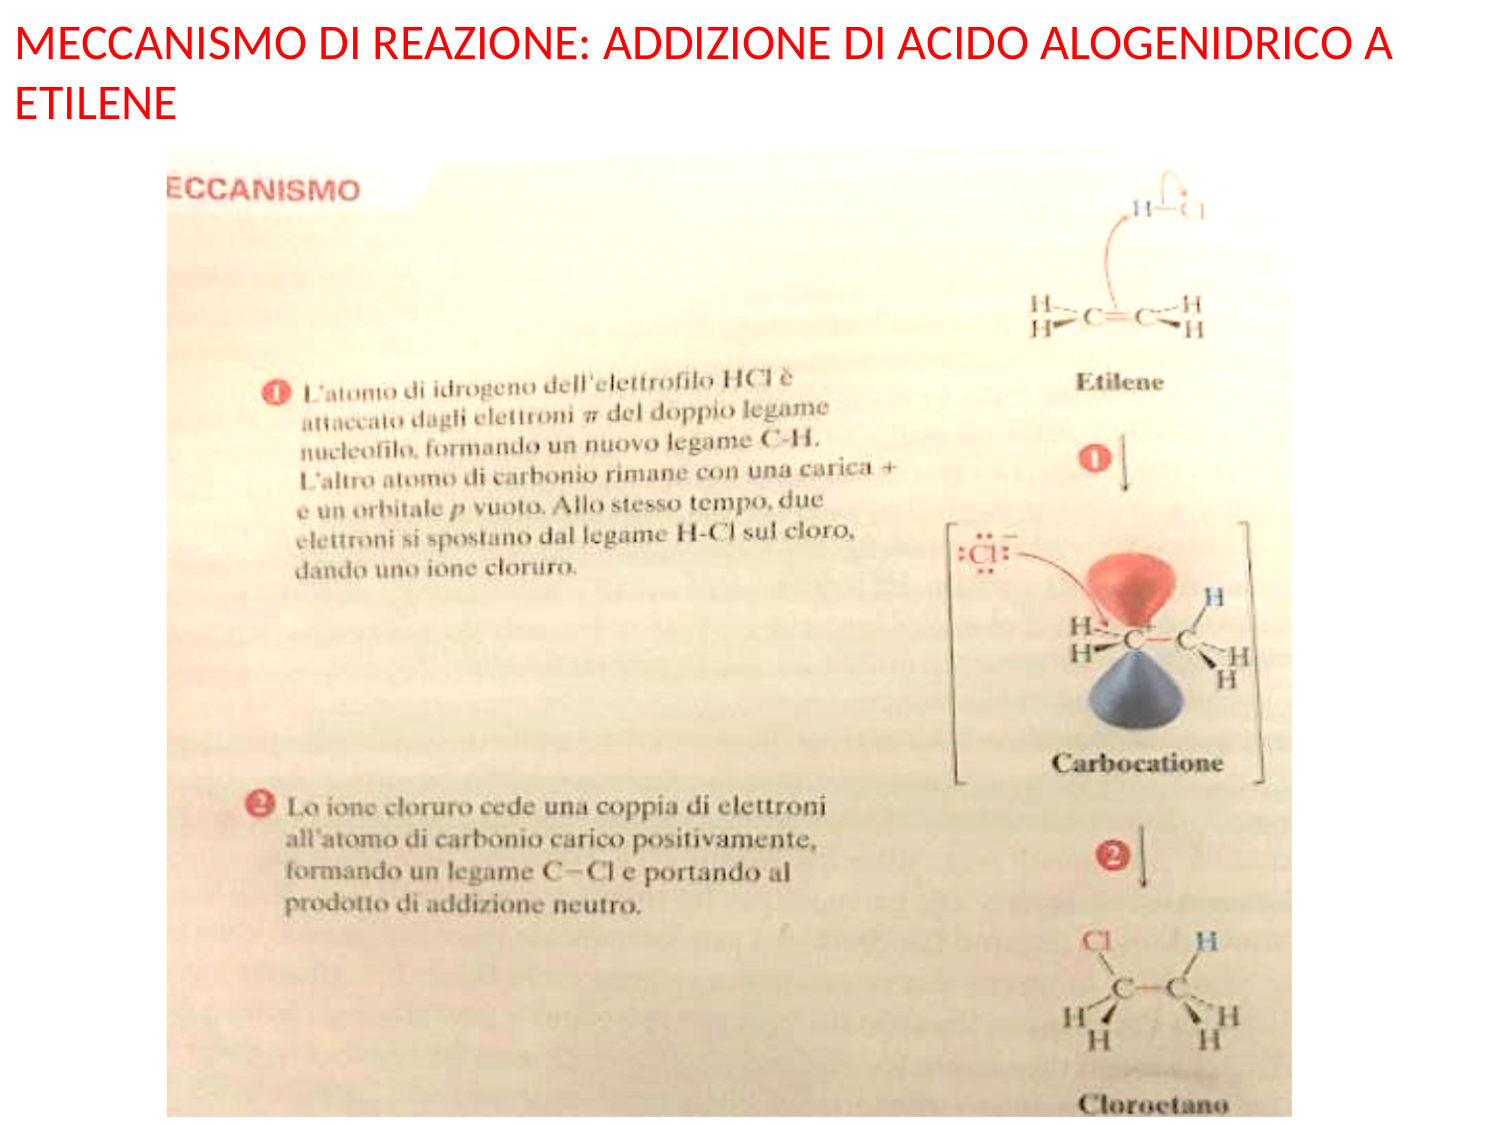

MECCANISMO DI REAZIONE: ADDIZIONE DI ACIDO ALOGENIDRICO A ETILENE